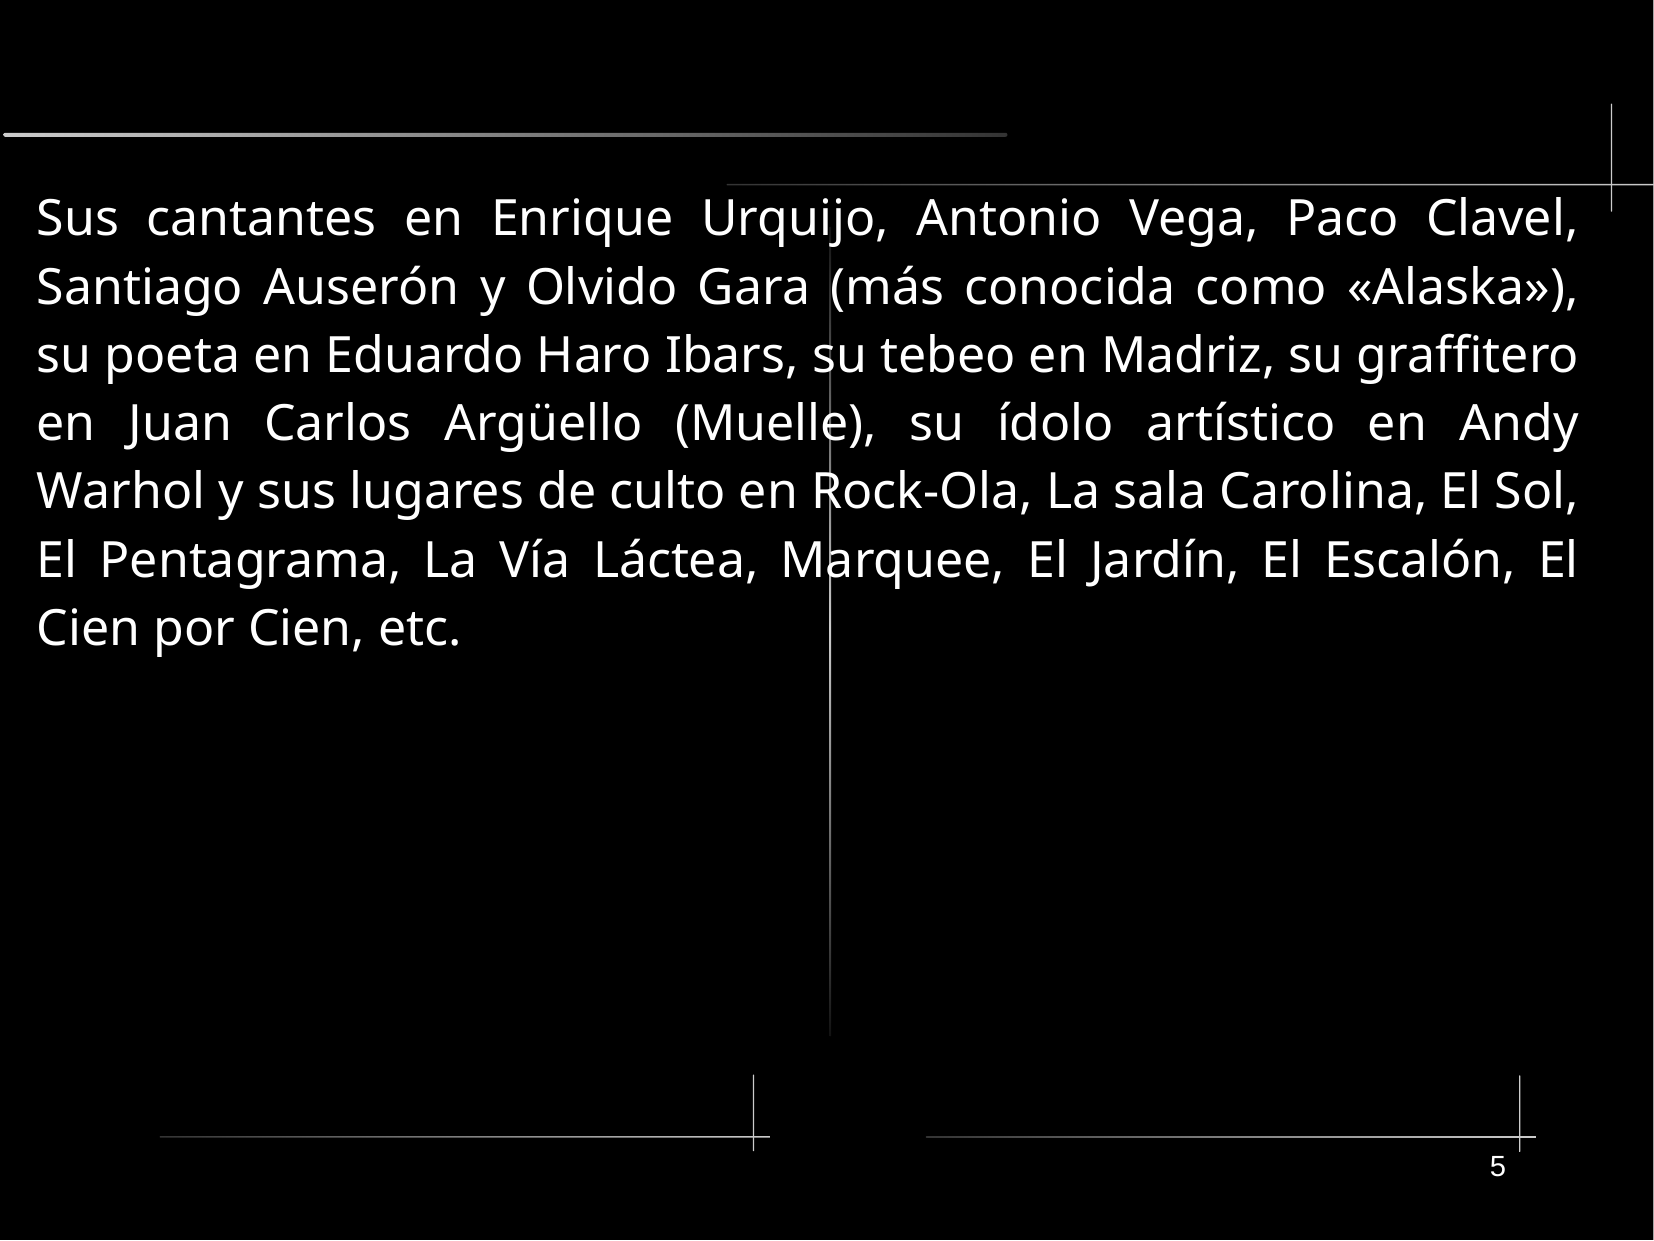

Sus cantantes en Enrique Urquijo, Antonio Vega, Paco Clavel, Santiago Auserón y Olvido Gara (más conocida como «Alaska»), su poeta en Eduardo Haro Ibars, su tebeo en Madriz, su graffitero en Juan Carlos Argüello (Muelle), su ídolo artístico en Andy Warhol y sus lugares de culto en Rock-Ola, La sala Carolina, El Sol, El Pentagrama, La Vía Láctea, Marquee, El Jardín, El Escalón, El Cien por Cien, etc.
5